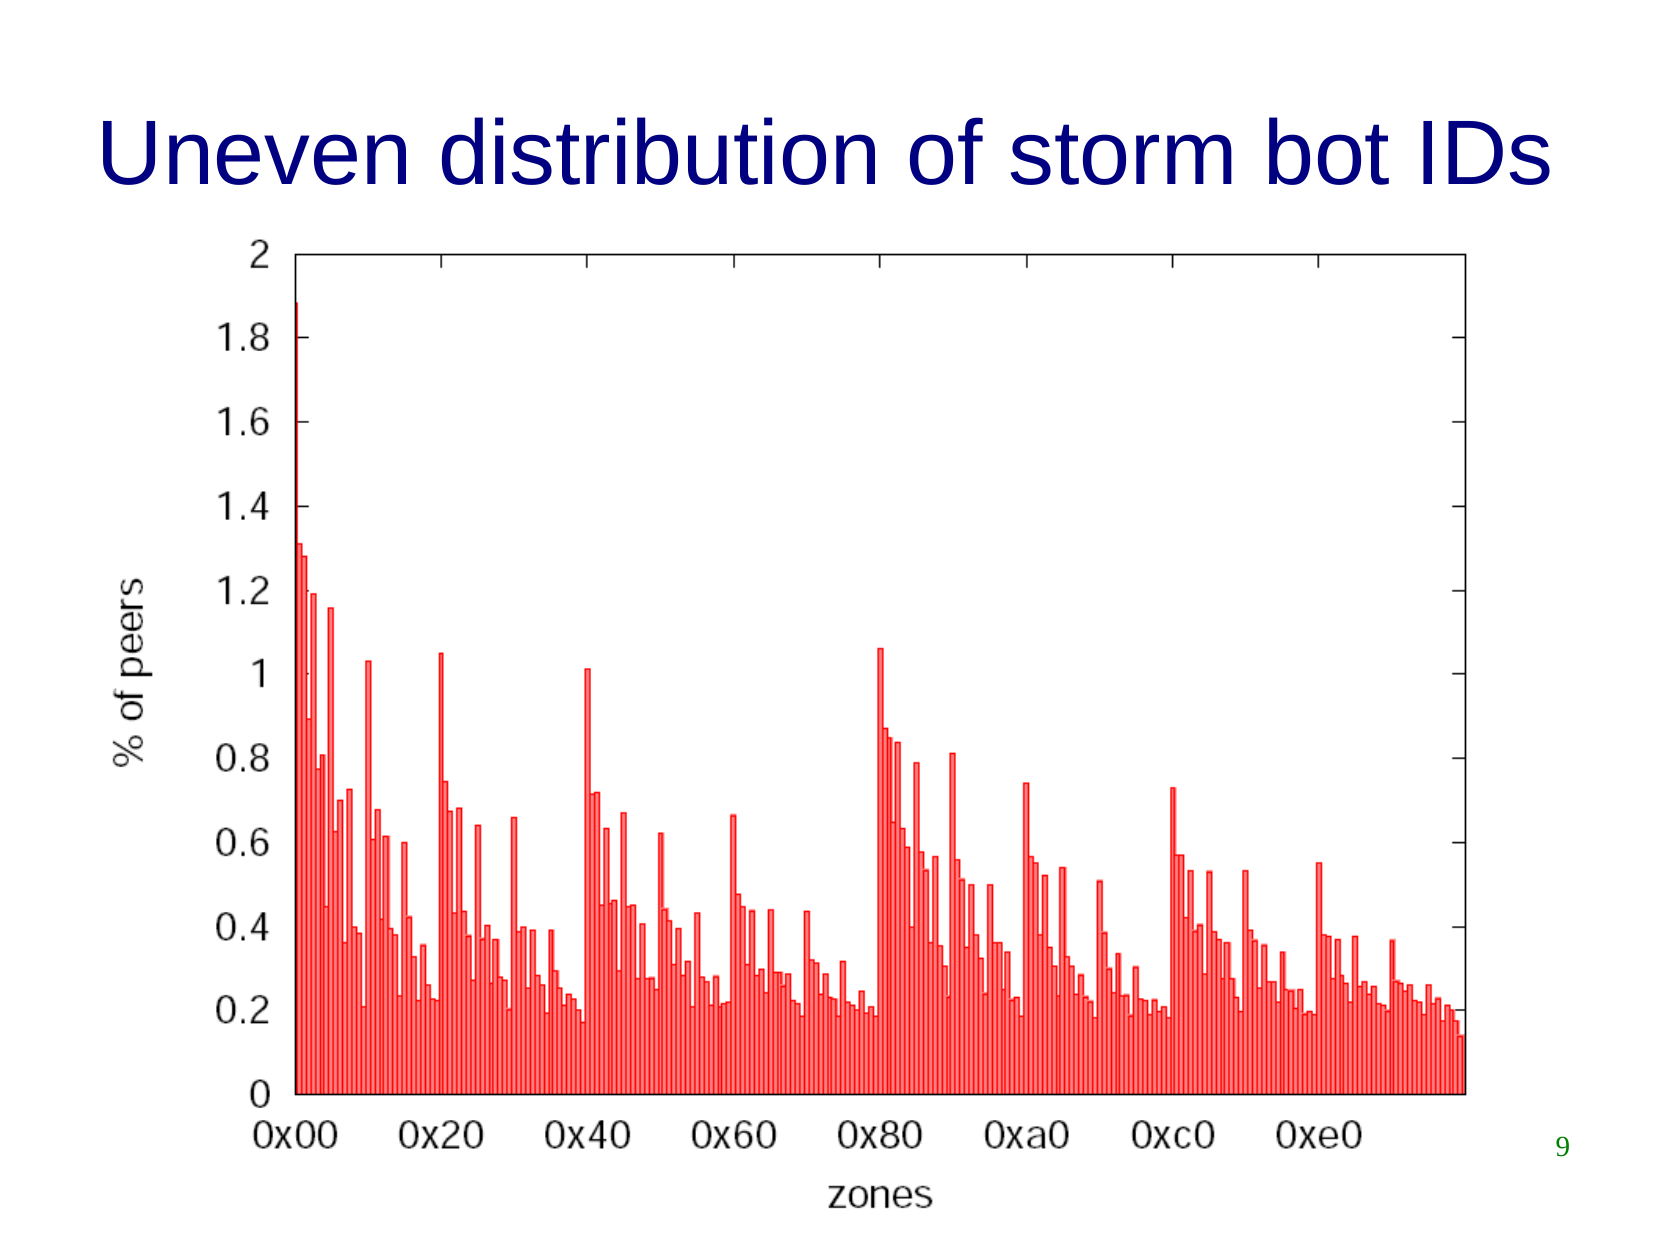

# Uneven distribution of storm bot IDs
9